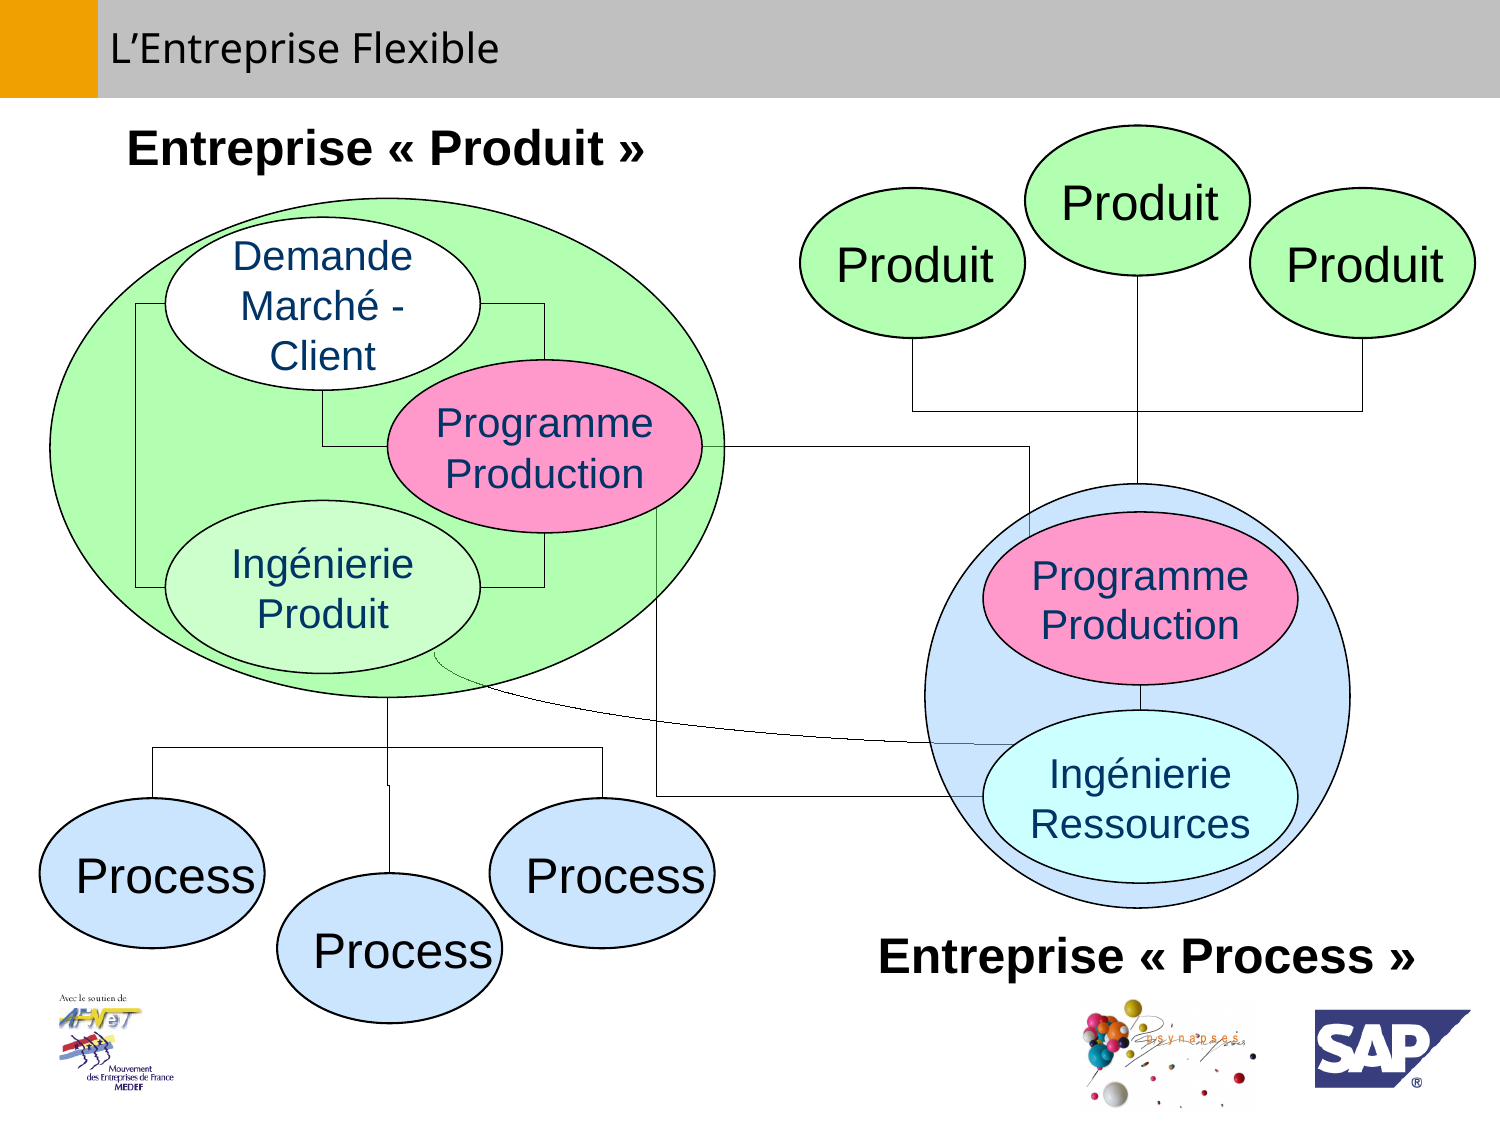

# L’Entreprise Flexible
Entreprise « Produit »
Demande Marché - Client
Ingénierie Produit
Programme Production
Produit
Produit
Produit
Ingénierie Ressources
Entreprise « Process »
Programme Production
Process
Process
Process